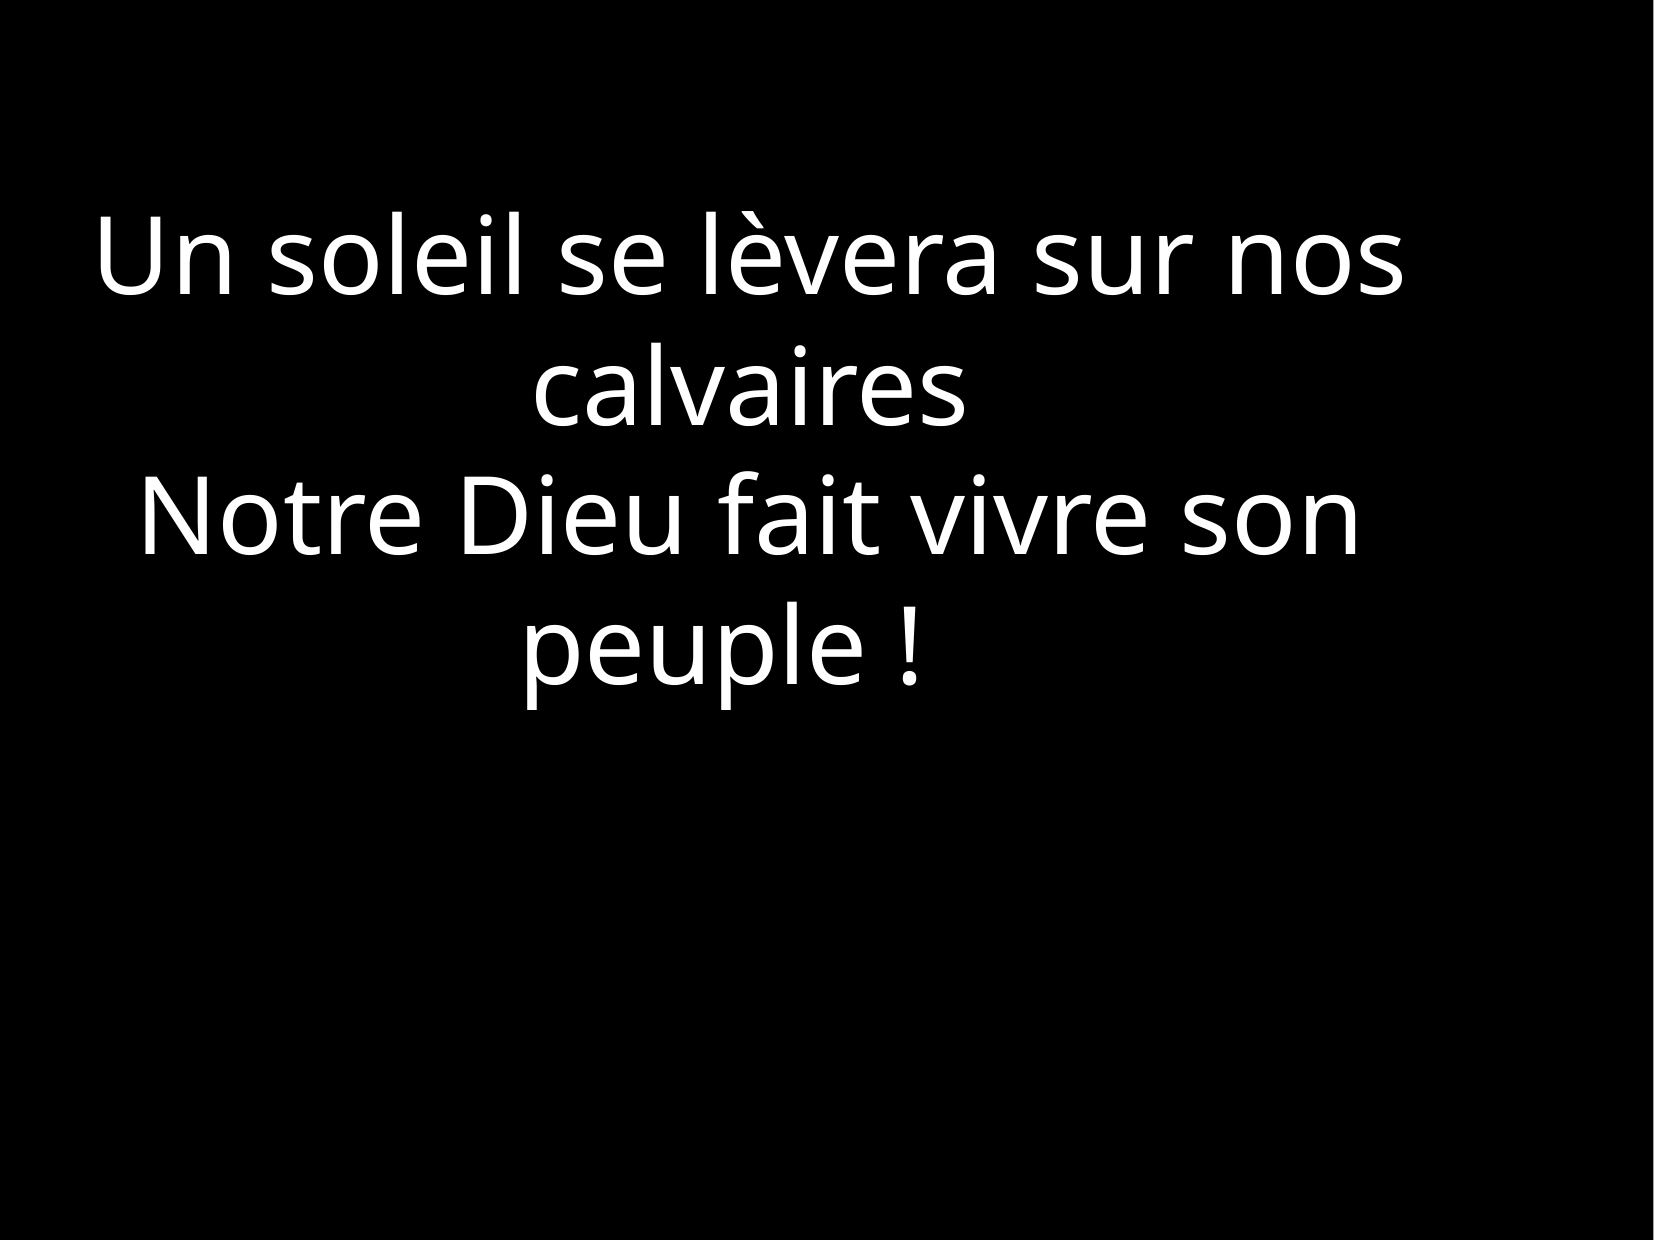

Un soleil se lèvera sur nos calvaires
Notre Dieu fait vivre son peuple !